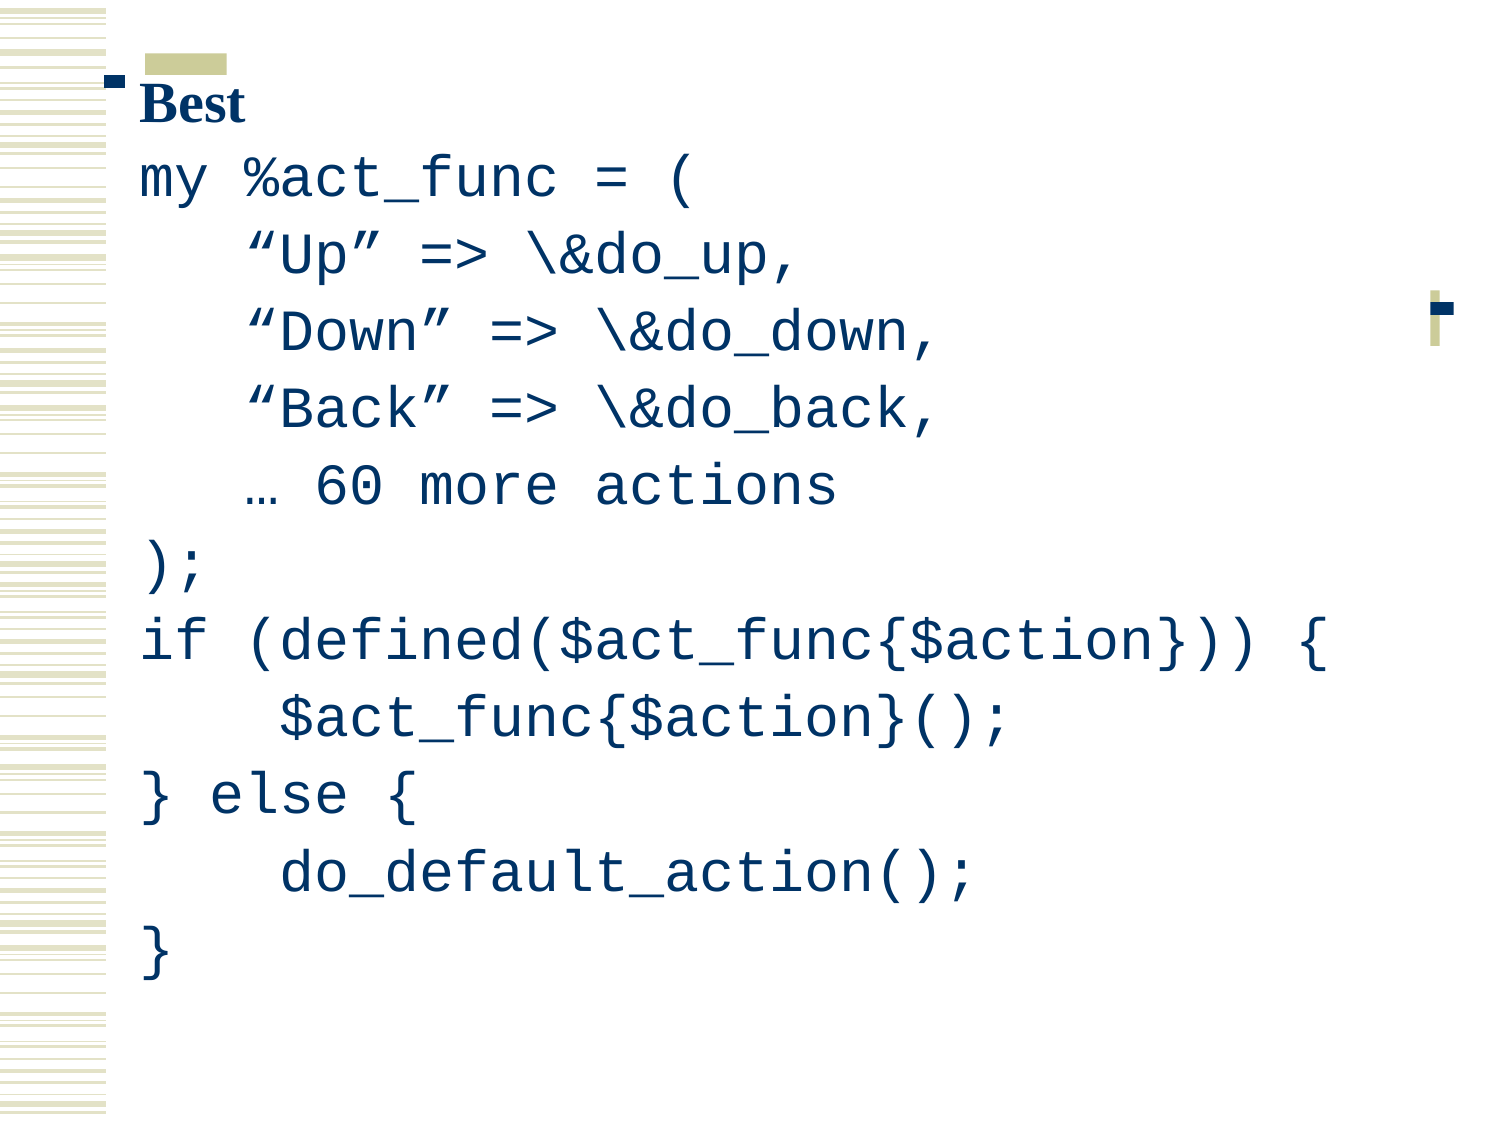

Best
my %act_func = (
 “Up” => \&do_up,
 “Down” => \&do_down,
 “Back” => \&do_back,
 … 60 more actions
);
if (defined($act_func{$action})) {
 $act_func{$action}();
} else {
 do_default_action();
}
# Spaghetti code